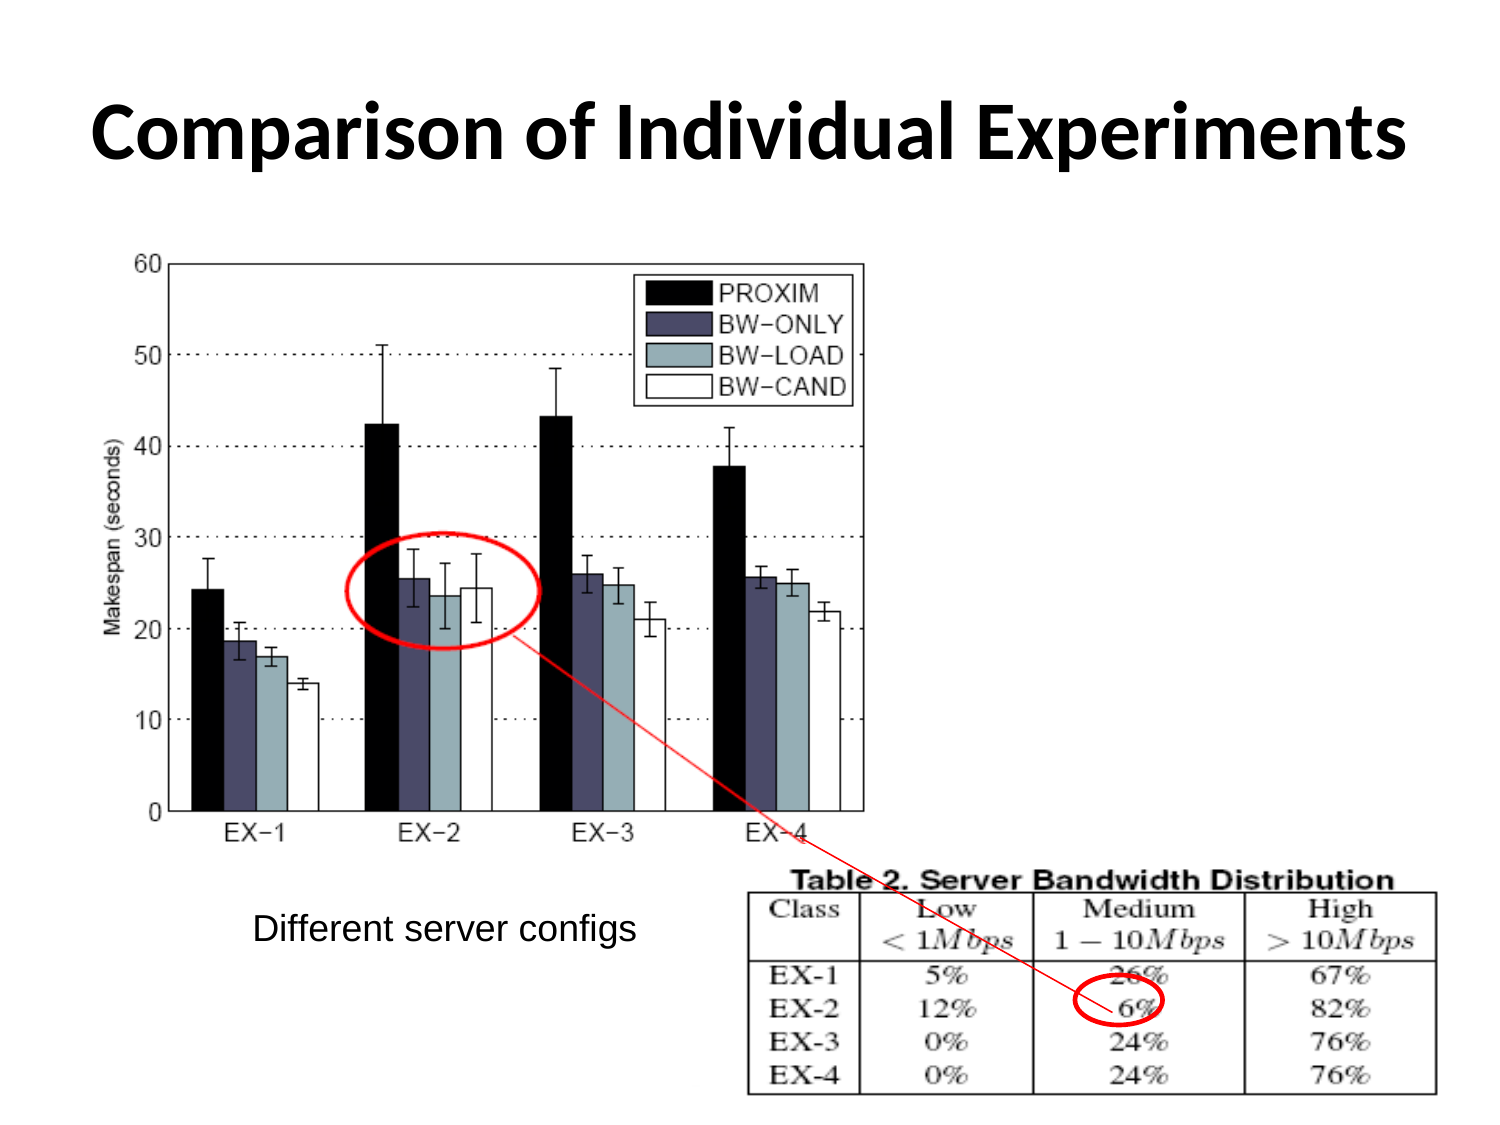

# Comparison of Individual Experiments
Different server configs